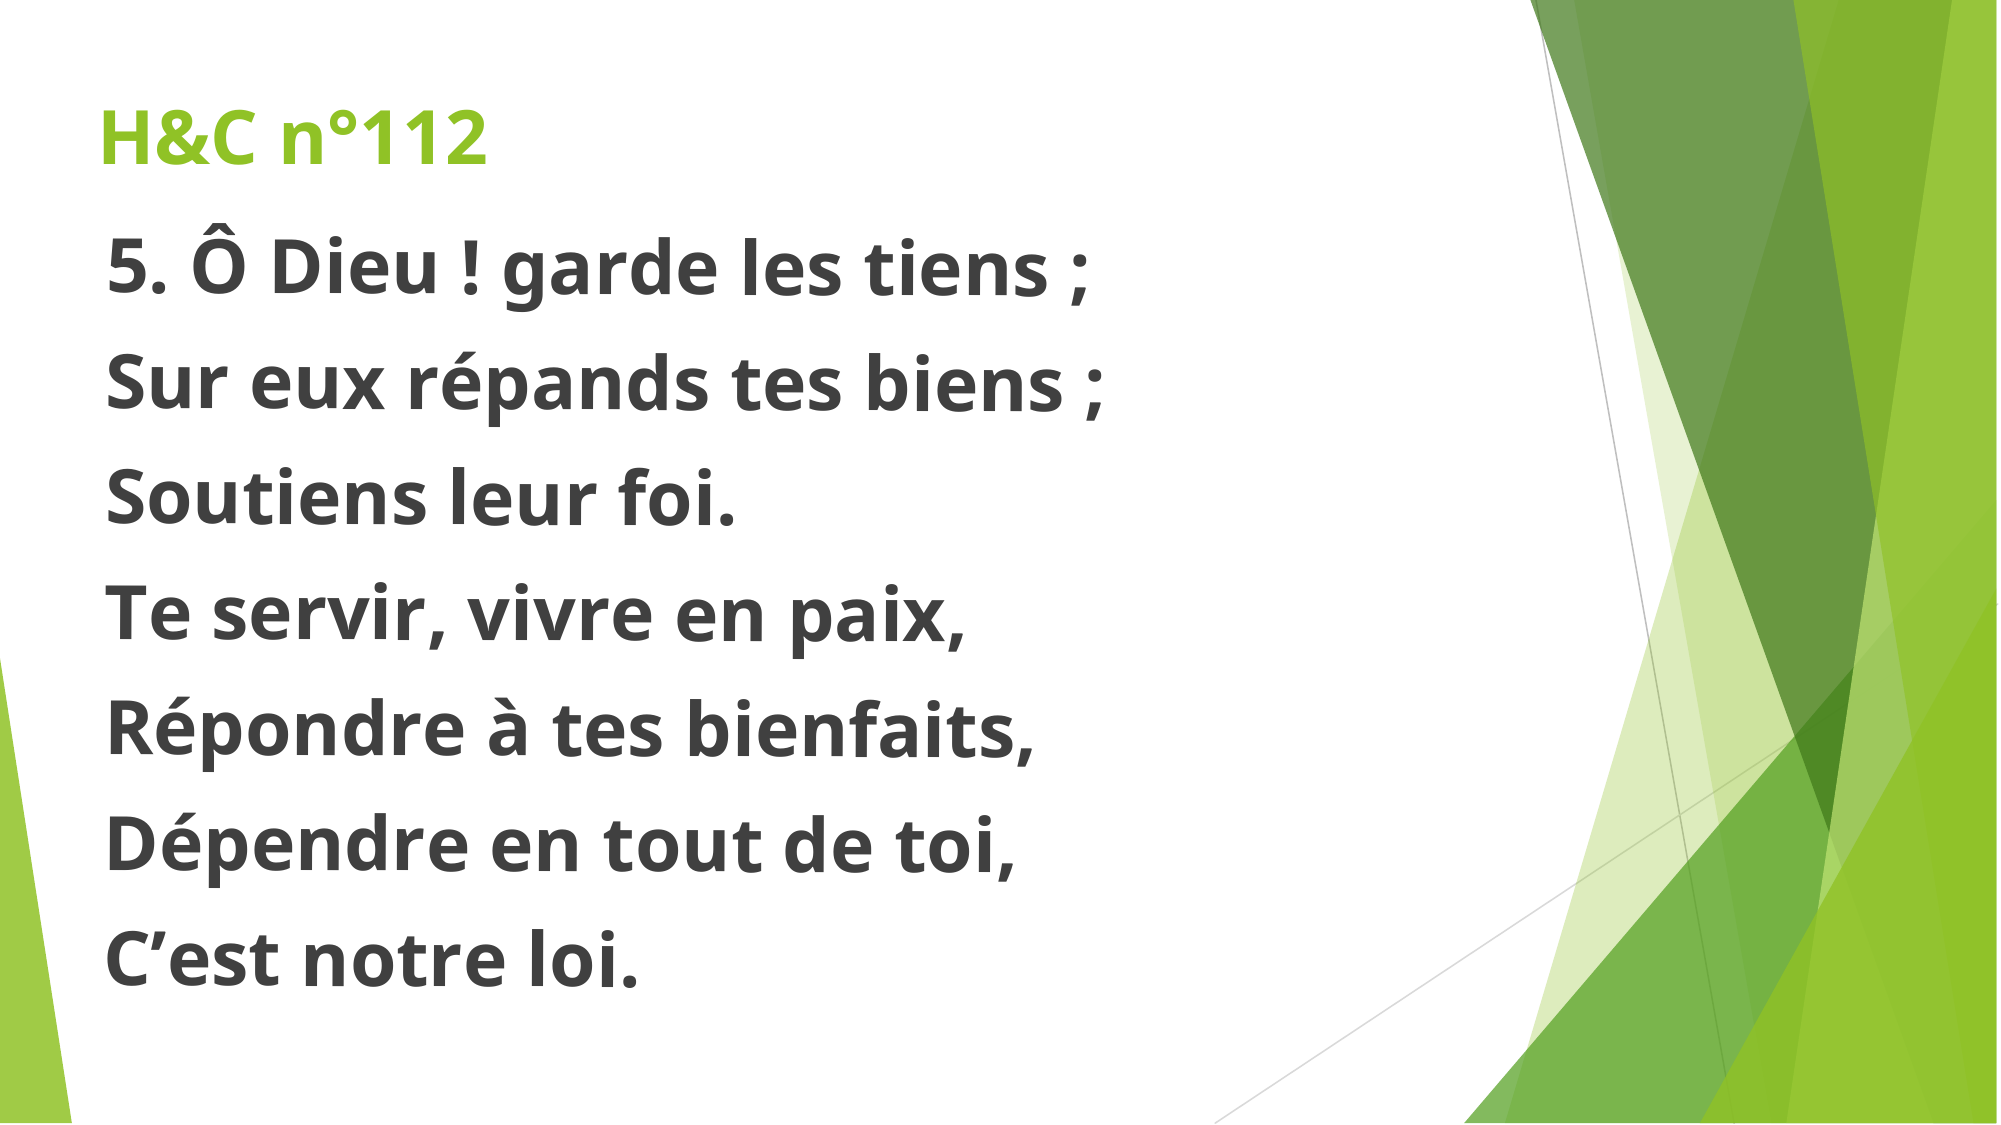

H&C n°112
5. Ô Dieu ! garde les tiens ;
Sur eux répands tes biens ;
Soutiens leur foi.
Te servir, vivre en paix,
Répondre à tes bienfaits,
Dépendre en tout de toi,
C’est notre loi.